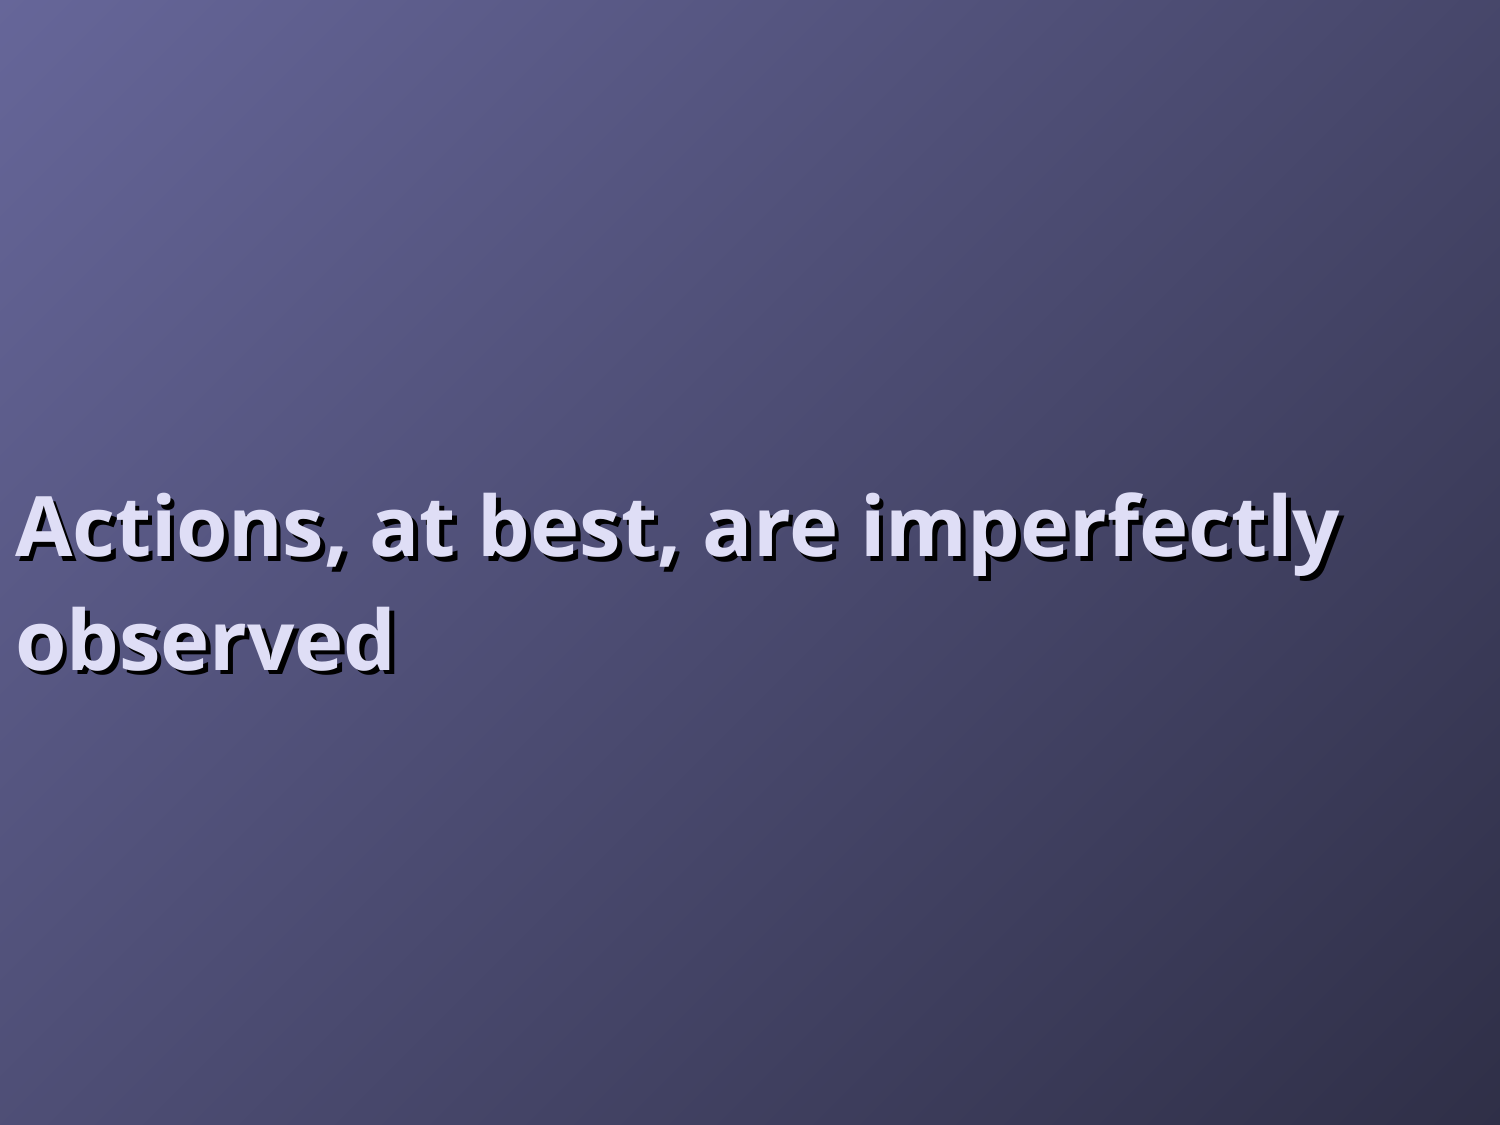

# Actions, at best, are imperfectly observed